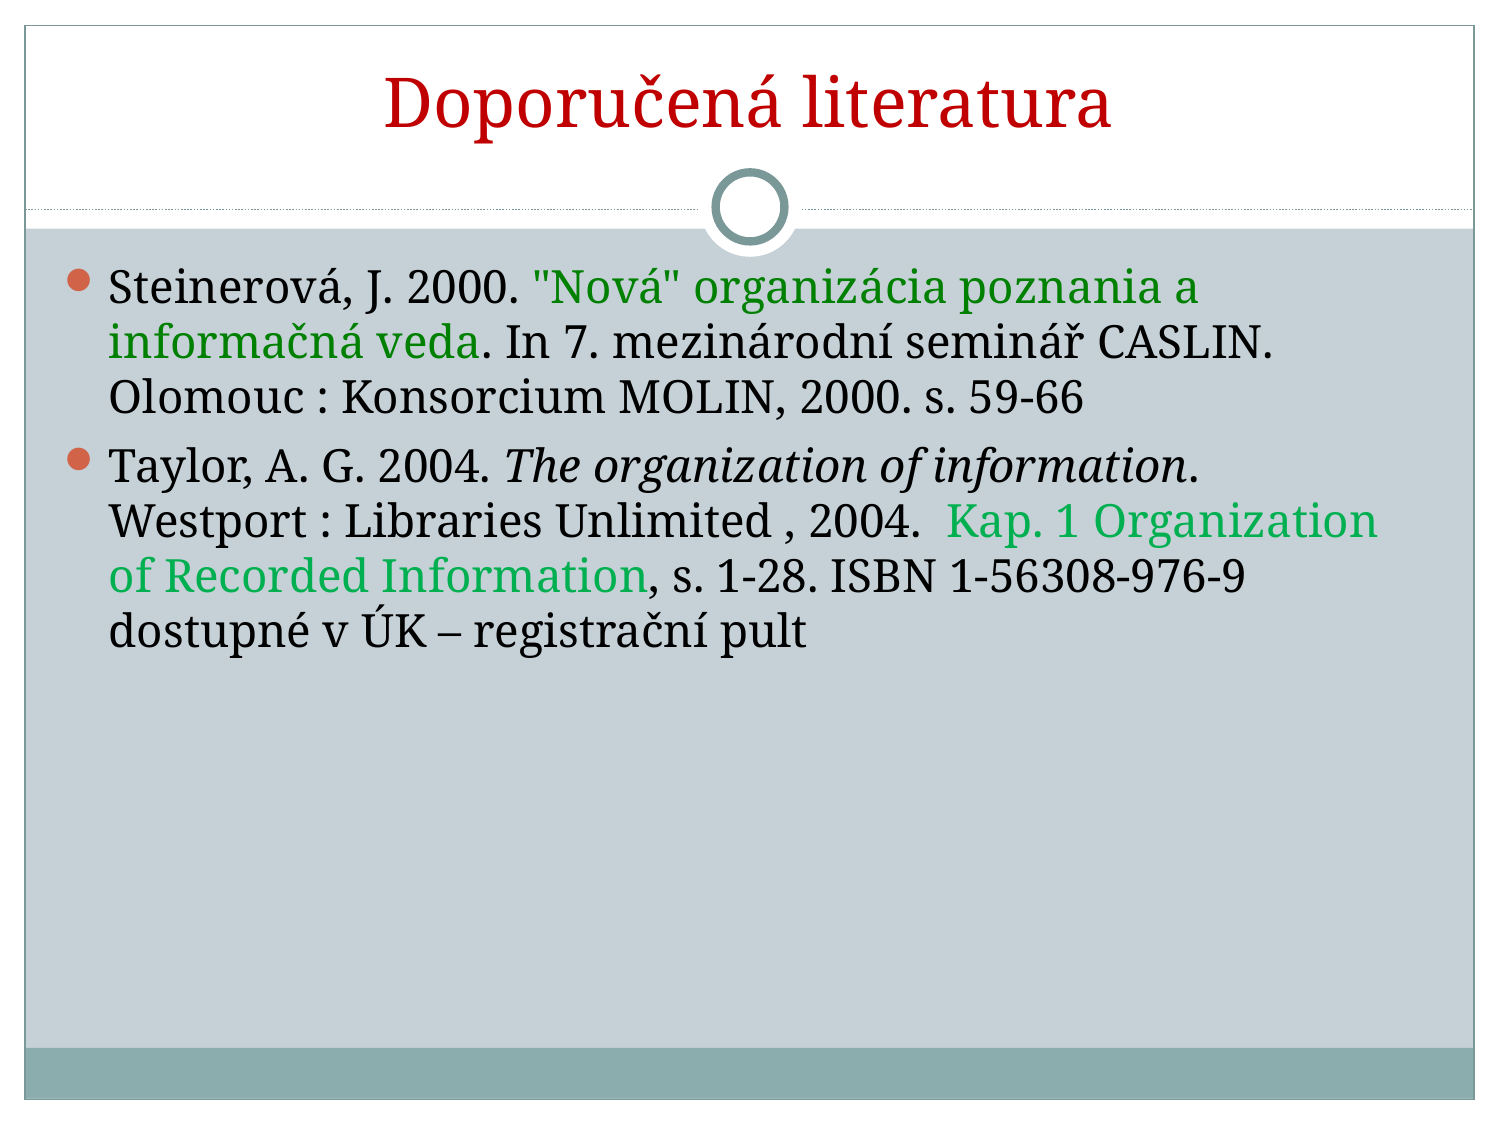

# Doporučená literatura
Steinerová, J. 2000. "Nová" organizácia poznania a informačná veda. In 7. mezinárodní seminář CASLIN. Olomouc : Konsorcium MOLIN, 2000. s. 59-66
Taylor, A. G. 2004. The organization of information. Westport : Libraries Unlimited , 2004. Kap. 1 Organization of Recorded Information, s. 1-28. ISBN 1-56308-976-9
dostupné v ÚK – registrační pult